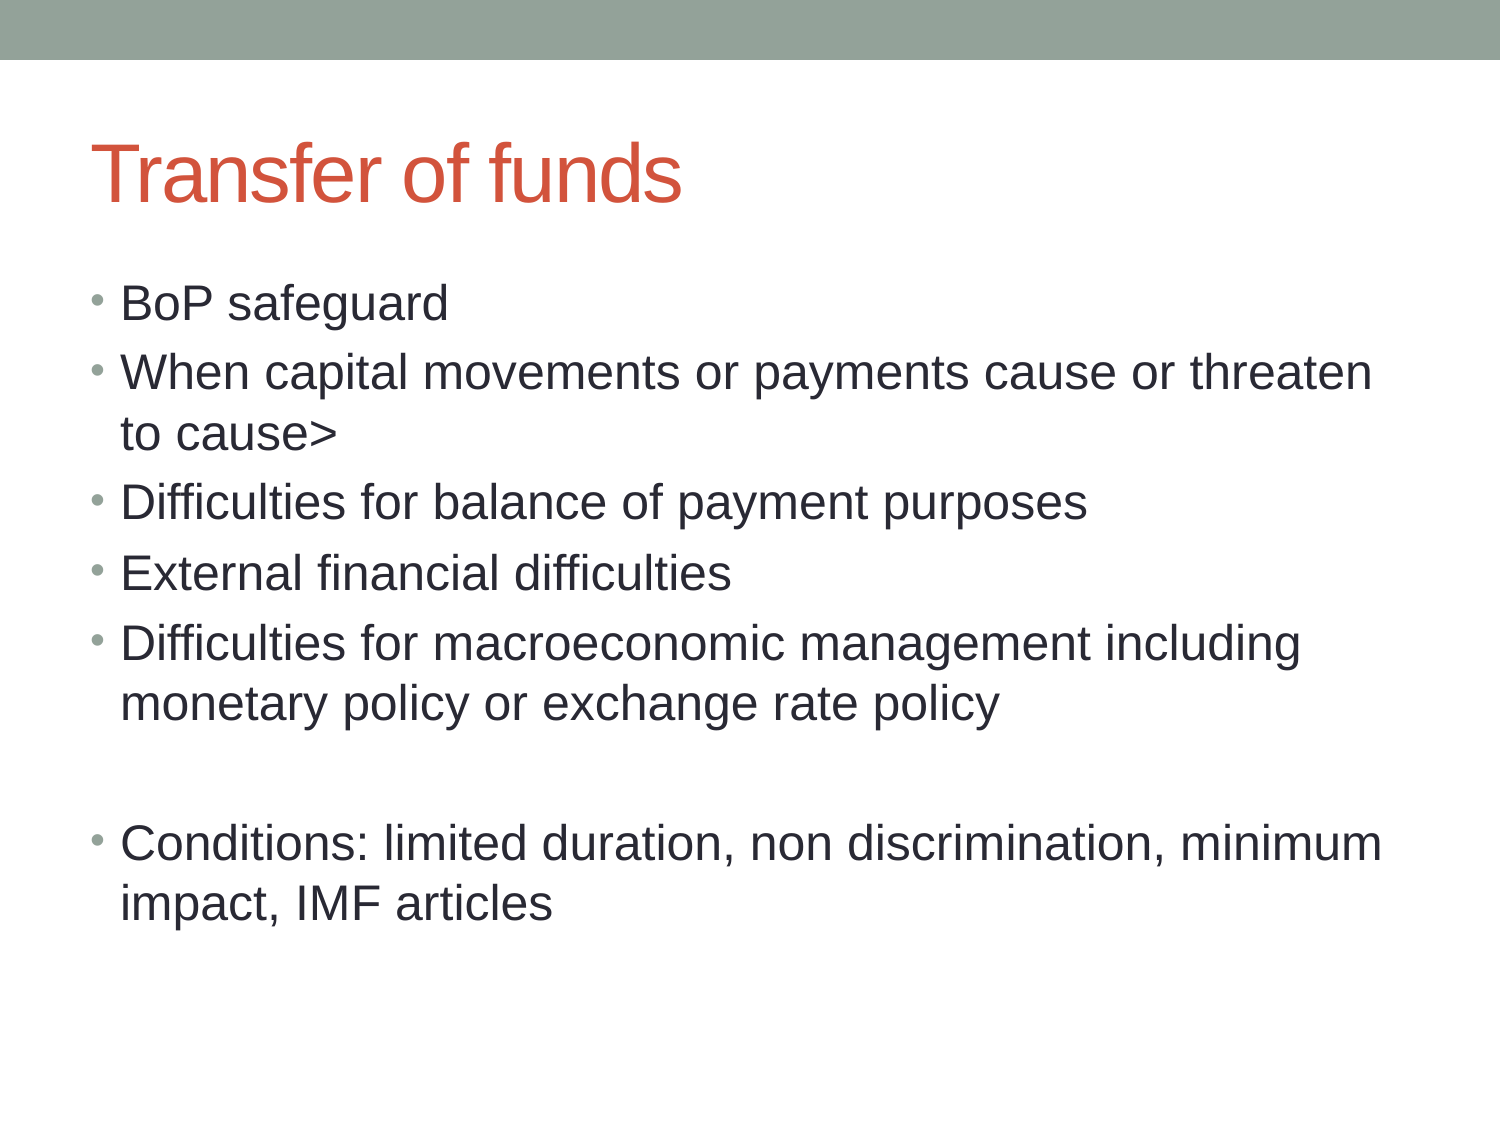

# Transfer of funds
BoP safeguard
When capital movements or payments cause or threaten to cause>
Difficulties for balance of payment purposes
External financial difficulties
Difficulties for macroeconomic management including monetary policy or exchange rate policy
Conditions: limited duration, non discrimination, minimum impact, IMF articles